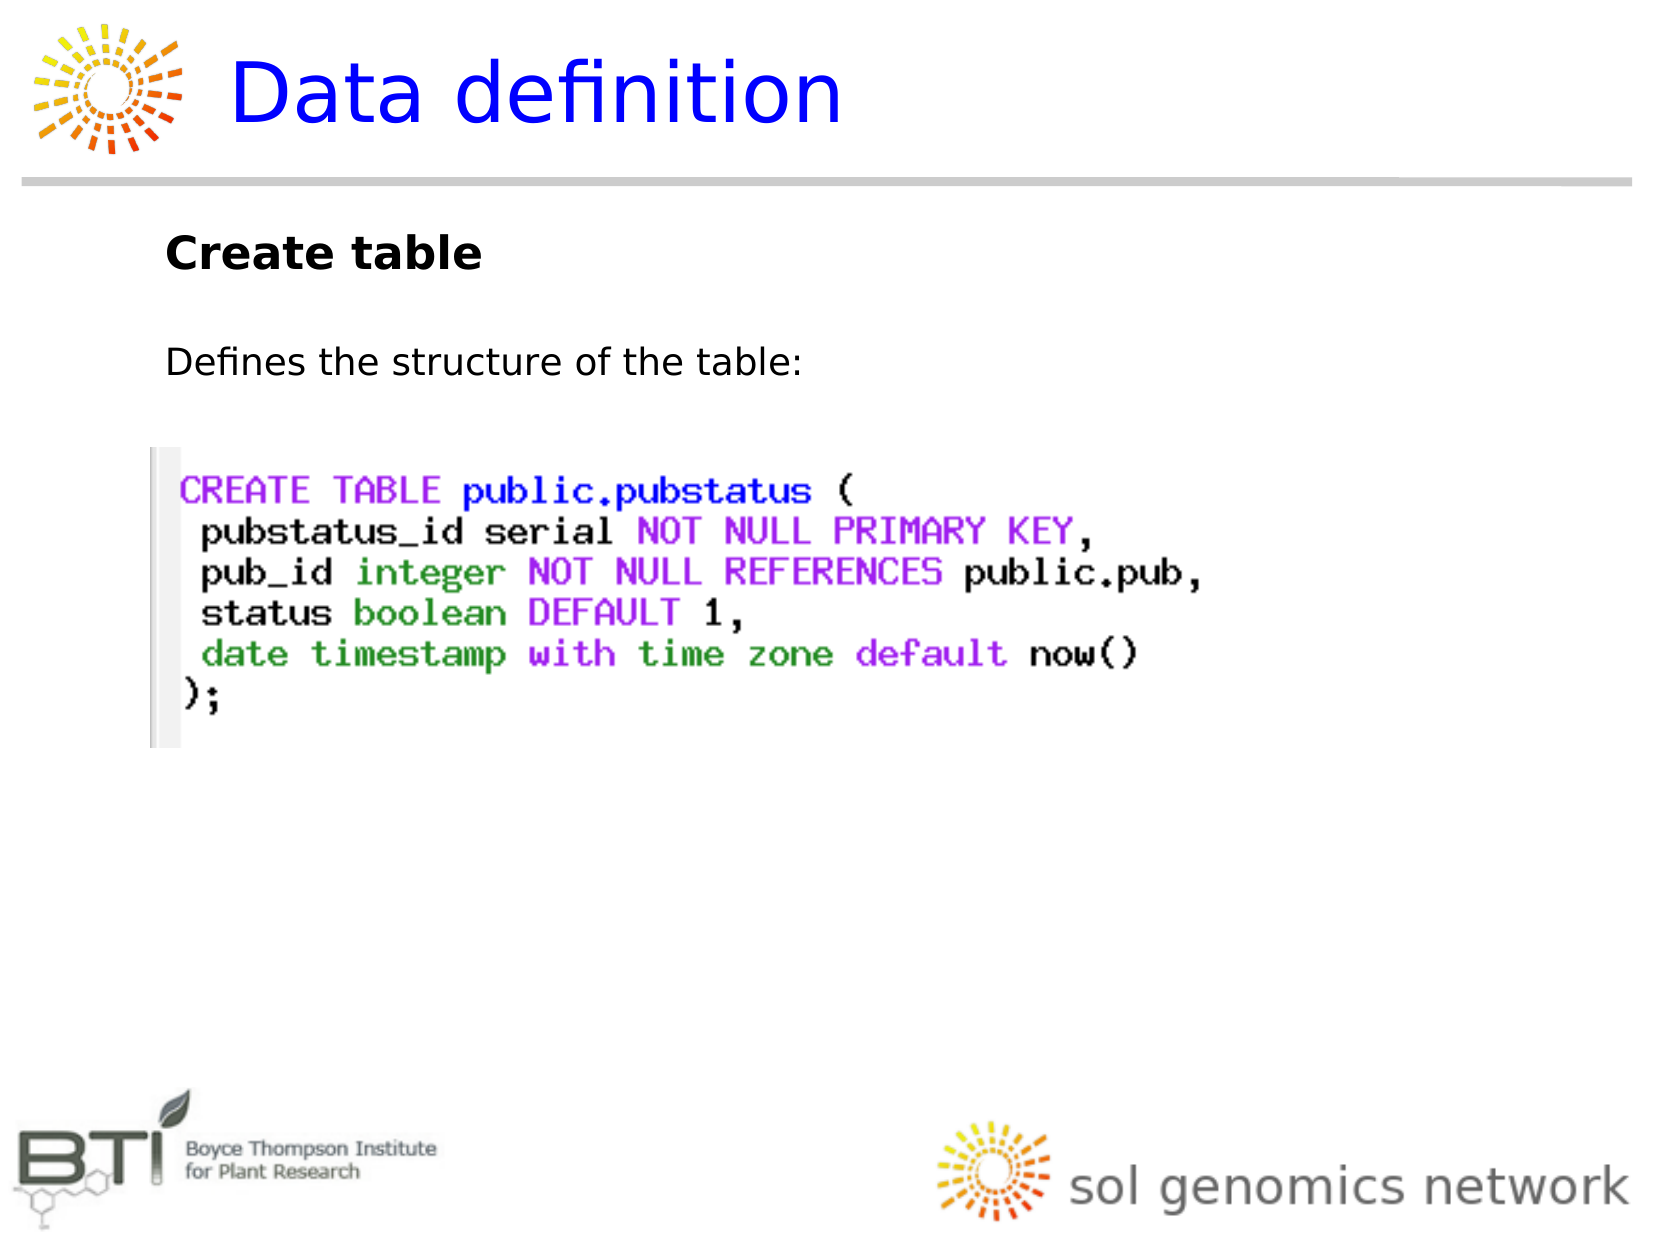

Data definition
Create table
Defines the structure of the table: